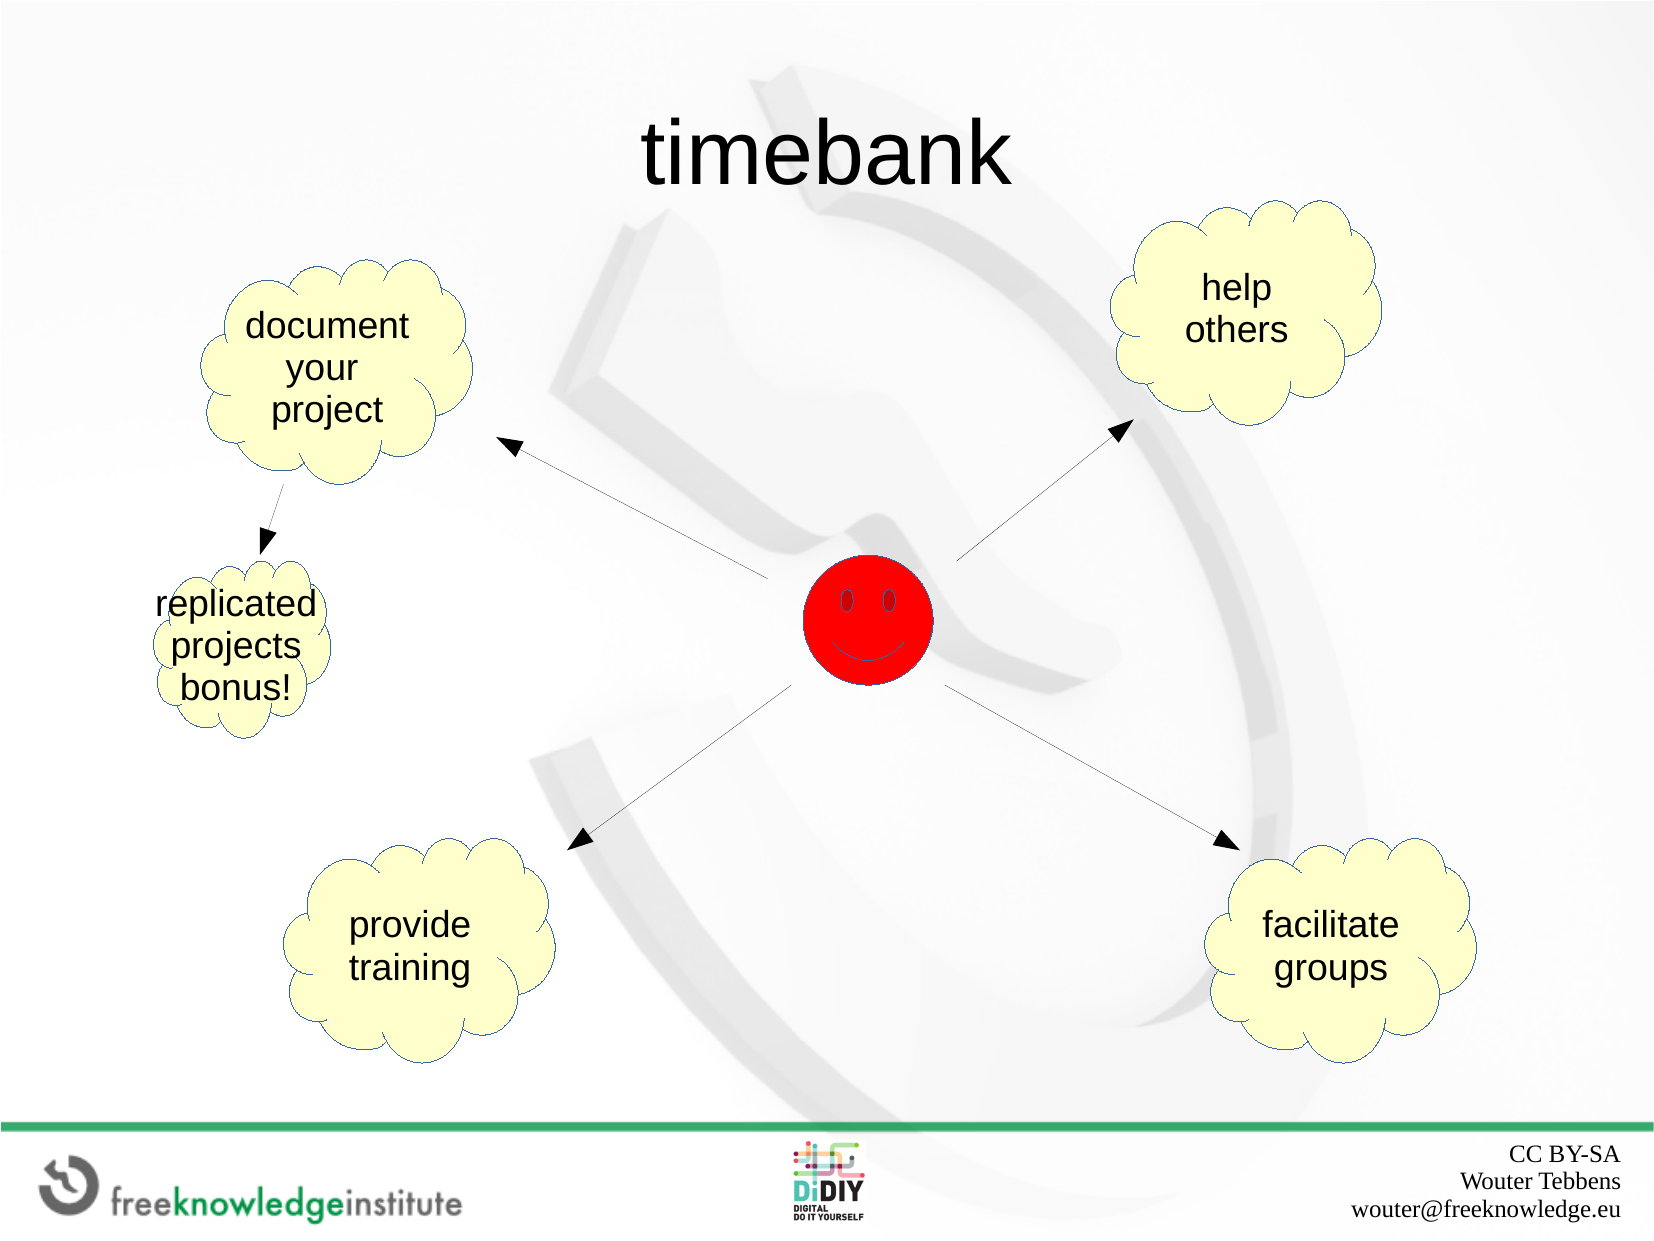

# timebank
help
others
document
your
project
replicated
projects
bonus!
provide
training
facilitate
groups